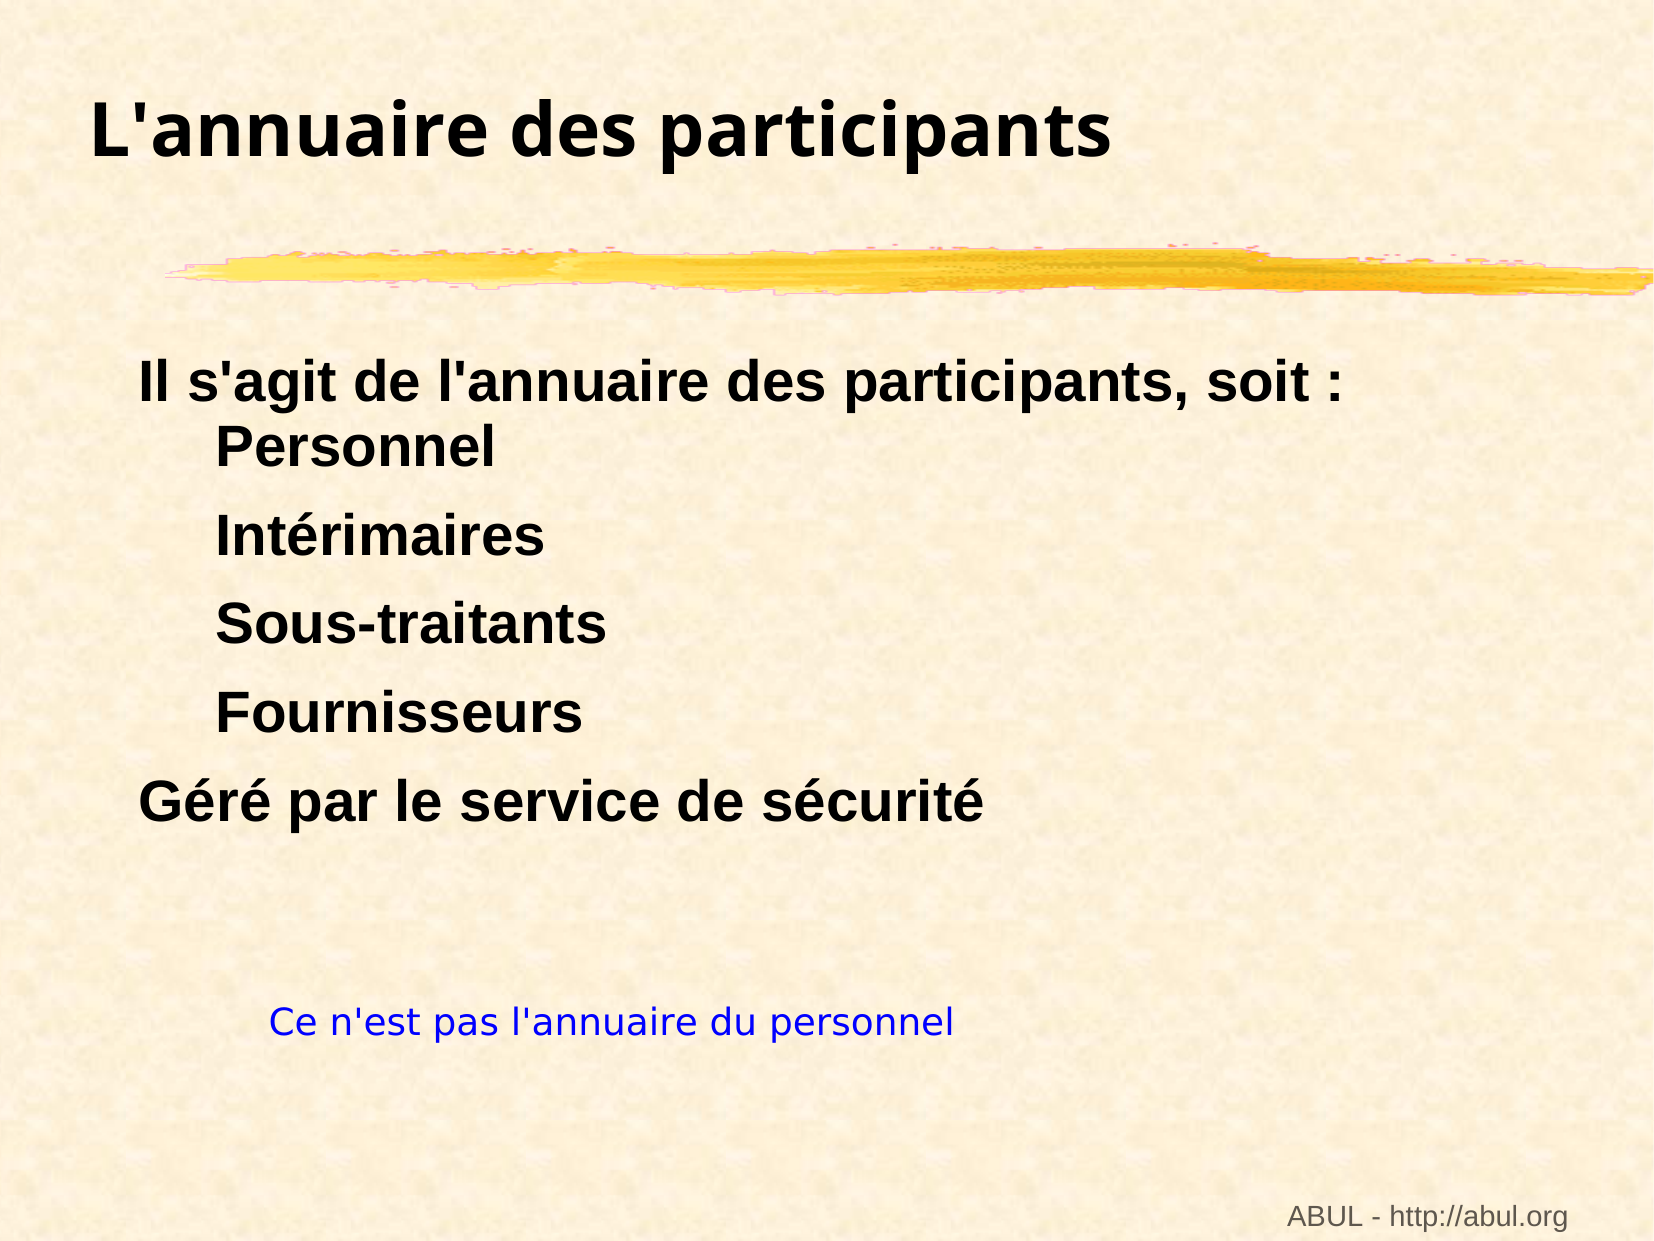

# L'annuaire des participants
Il s'agit de l'annuaire des participants, soit :
Personnel
Intérimaires
Sous-traitants
Fournisseurs
Géré par le service de sécurité
Ce n'est pas l'annuaire du personnel